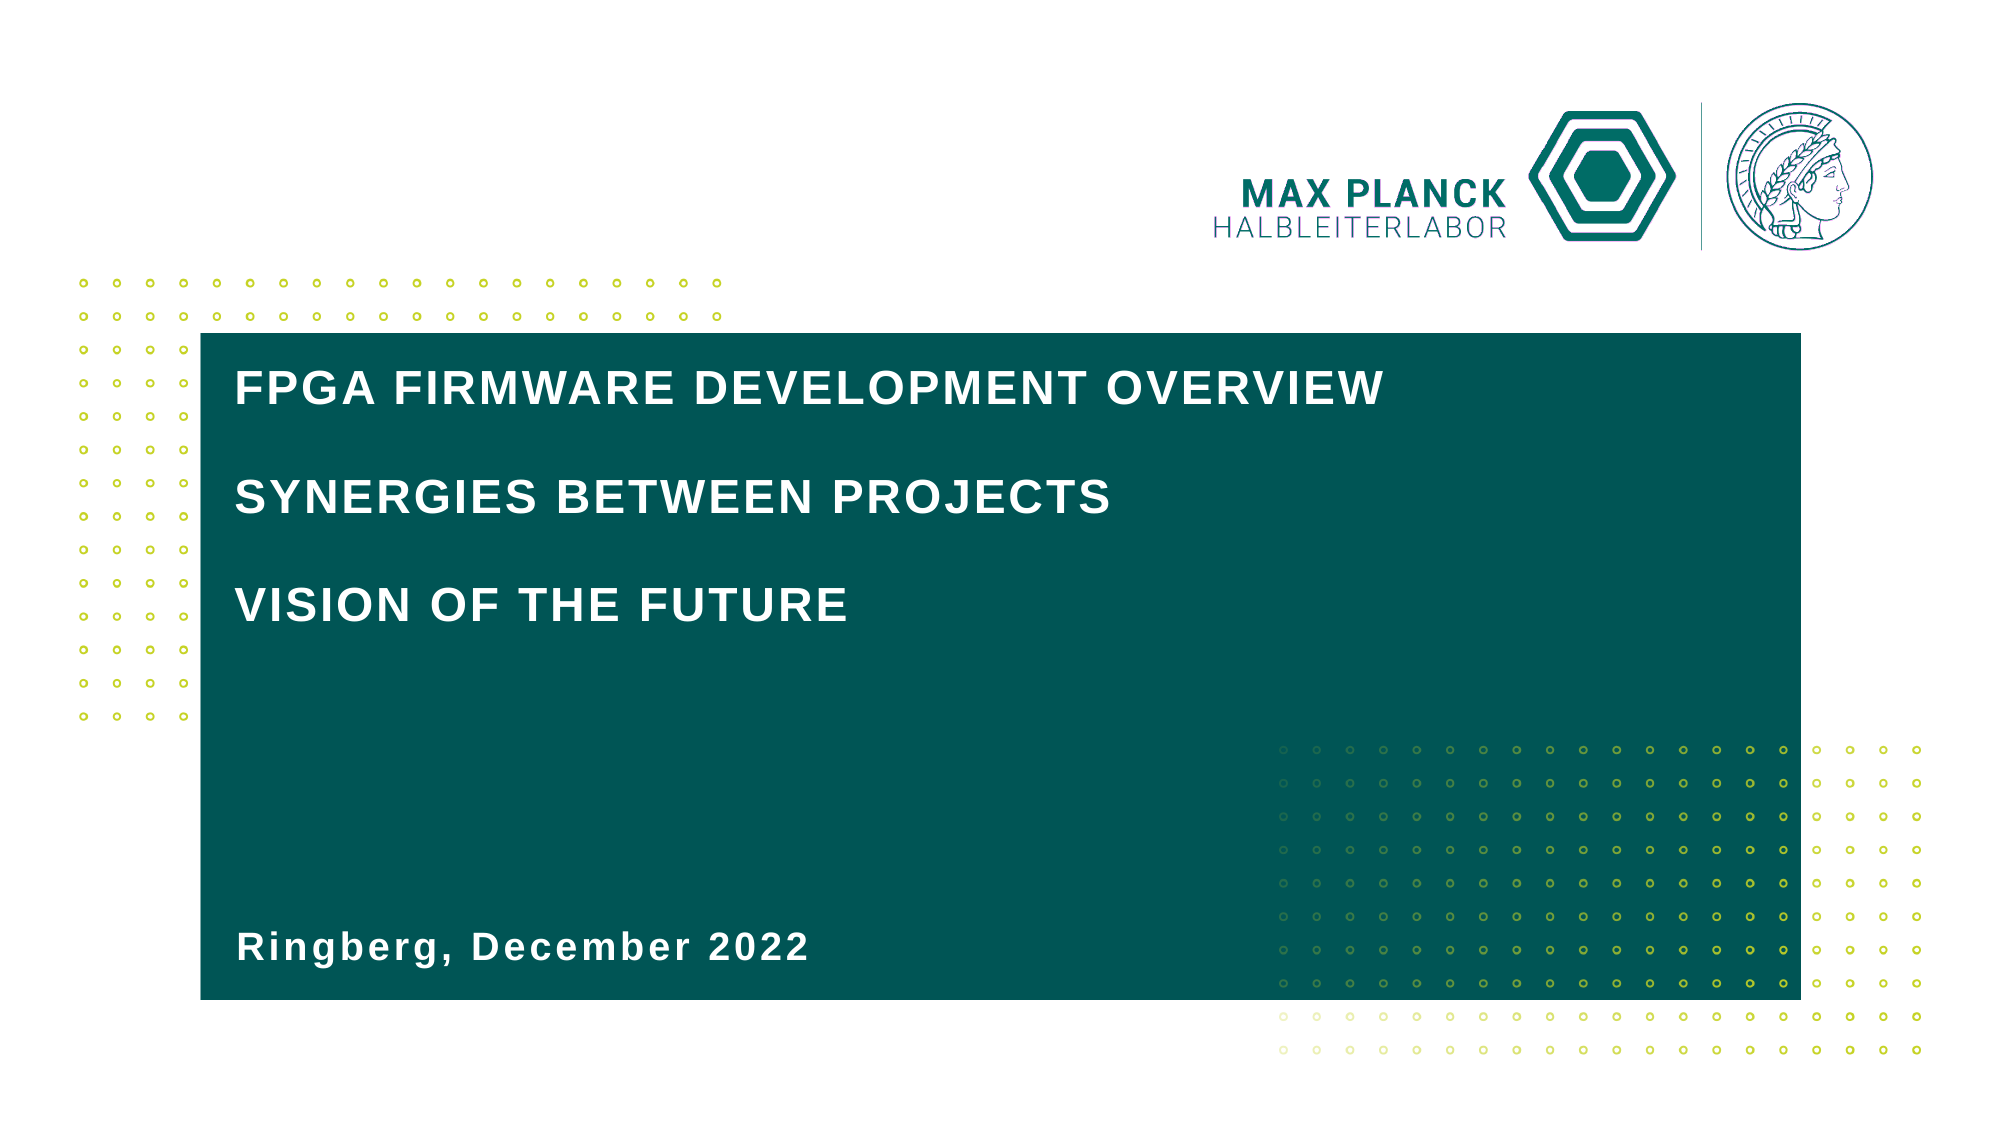

# FPGA firmware development overview Synergies between projects vision of the future
Ringberg, December 2022